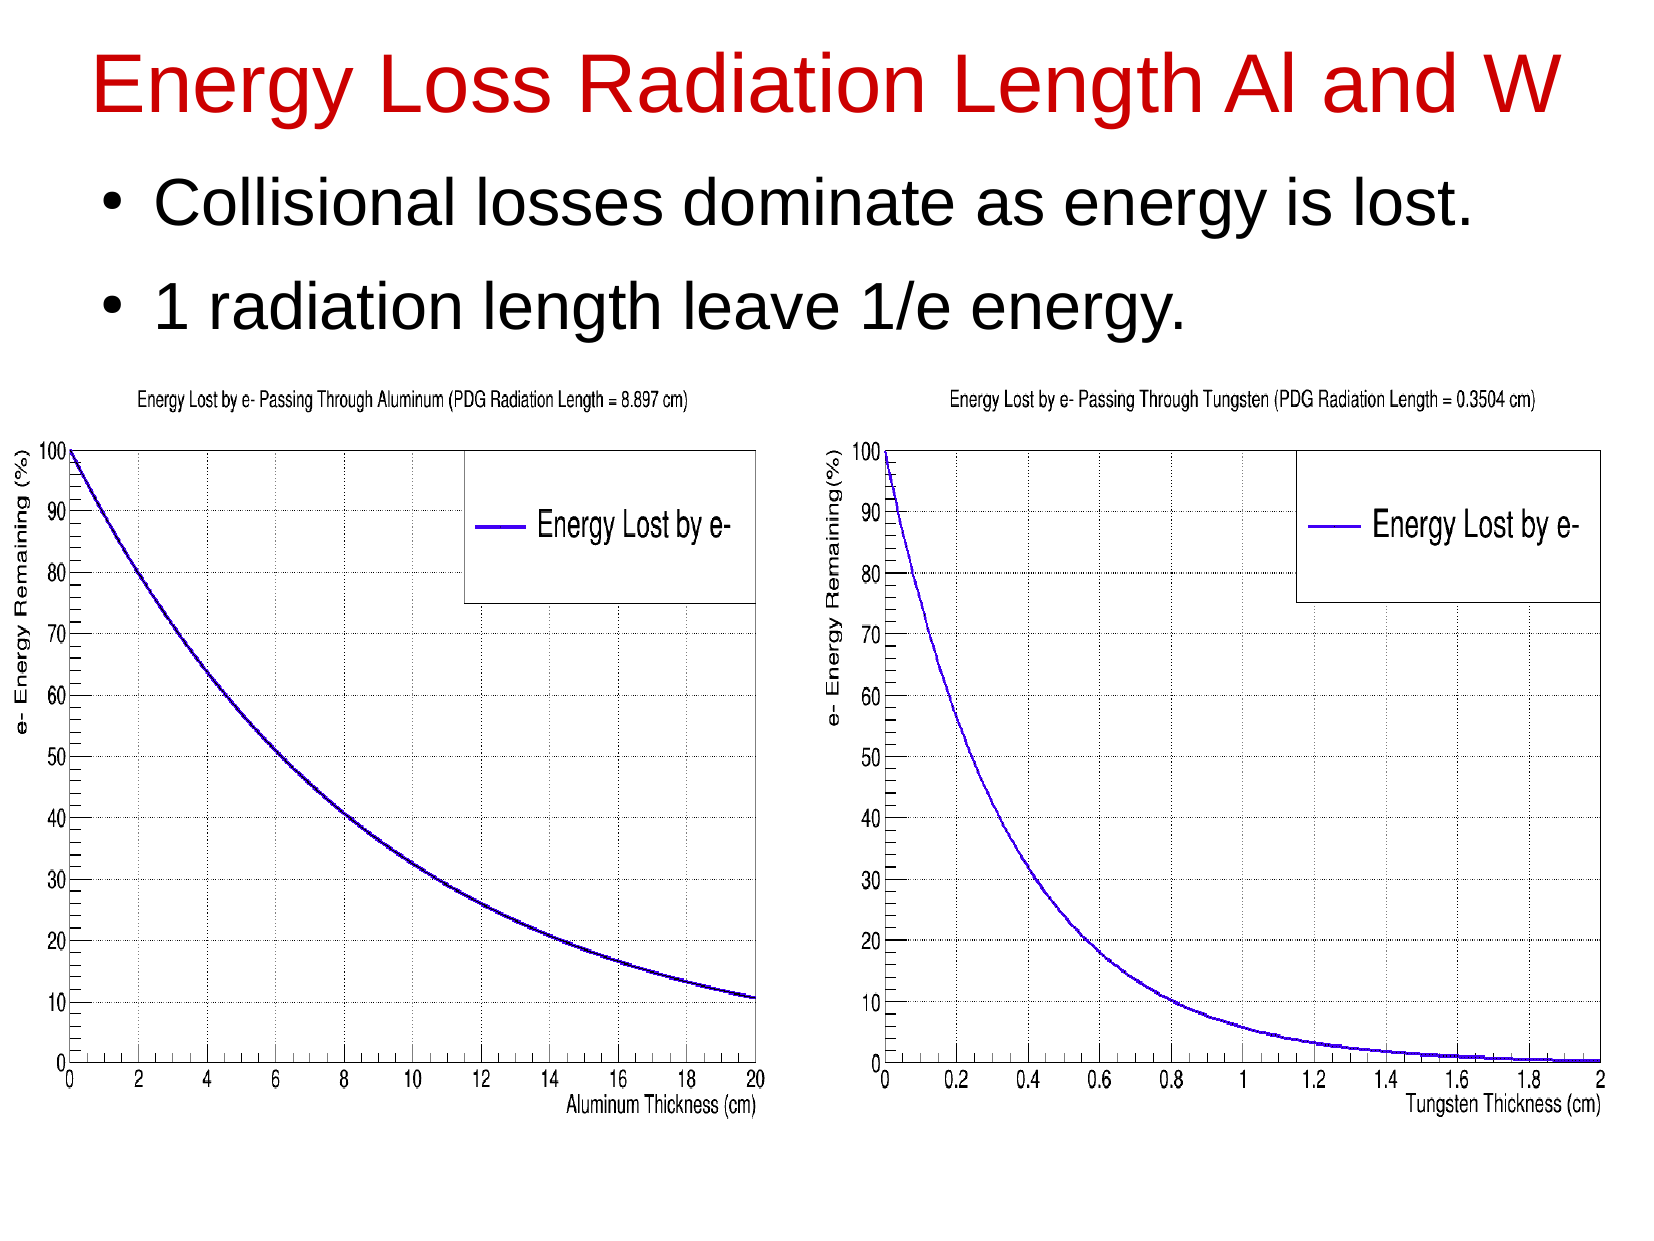

# Energy Loss Radiation Length Al and W
Collisional losses dominate as energy is lost.
1 radiation length leave 1/e energy.